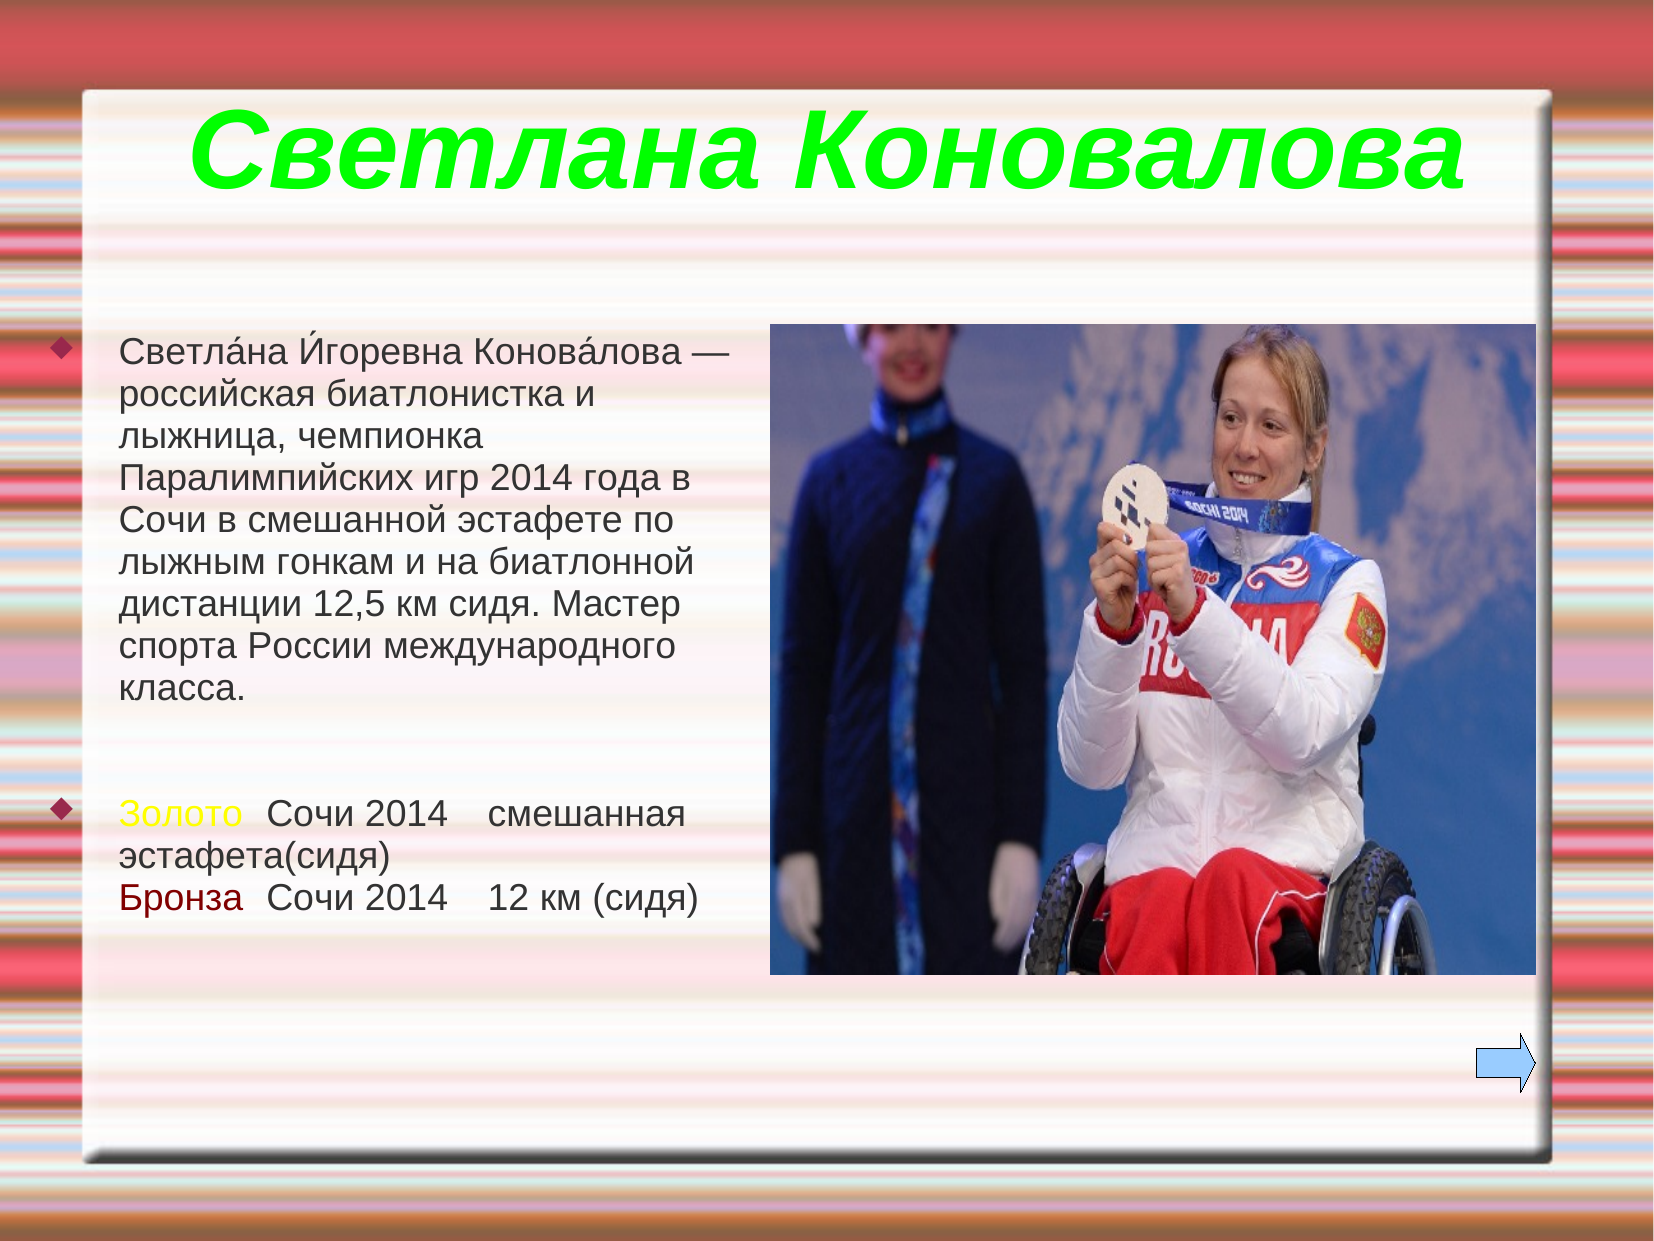

# Светлана Коновалова
Светла́на И́горевна Конова́лова — российская биатлонистка и лыжница, чемпионка Паралимпийских игр 2014 года в Сочи в смешанной эстафете по лыжным гонкам и на биатлонной дистанции 12,5 км сидя. Мастер спорта России международного класса.
Золото 	Сочи 2014 	смешанная эстафета(сидя)
Бронза 	Сочи 2014 	12 км (сидя)